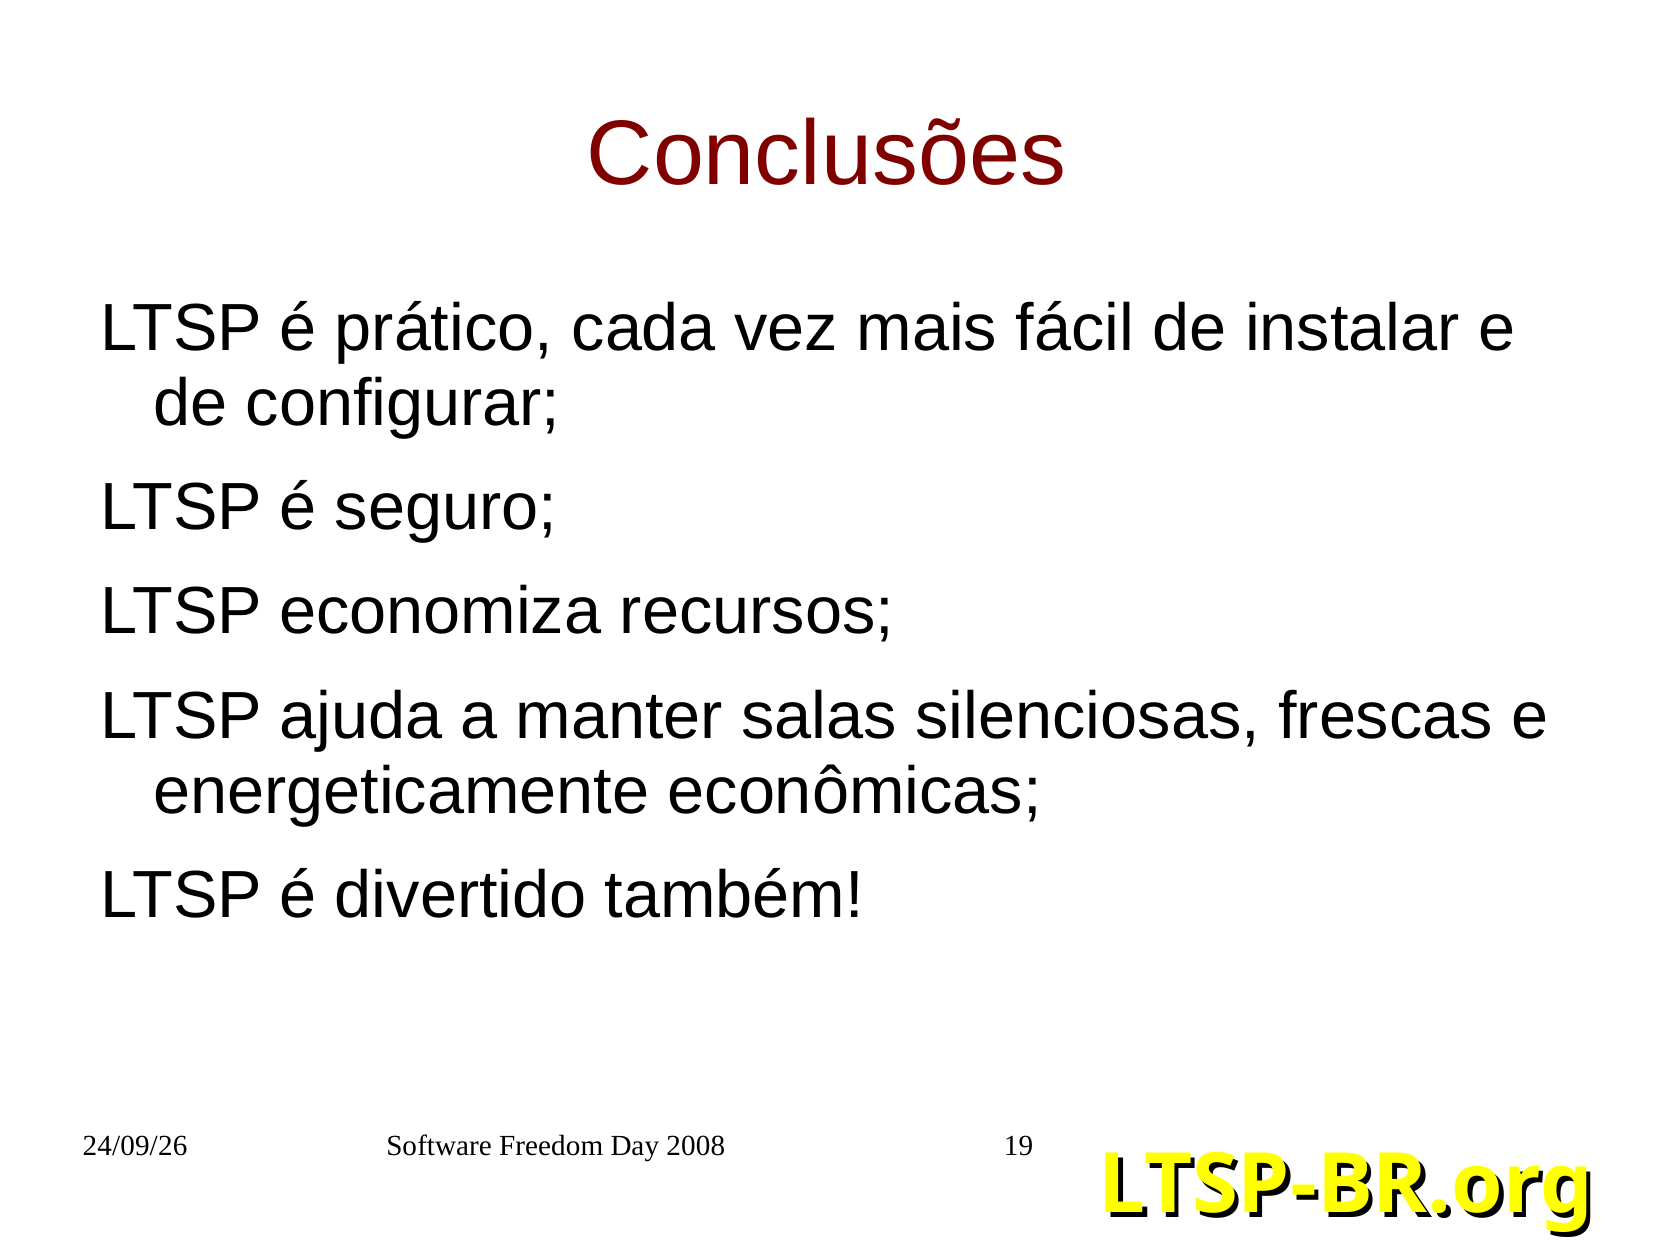

# Conclusões
LTSP é prático, cada vez mais fácil de instalar e de configurar;
LTSP é seguro;
LTSP economiza recursos;
LTSP ajuda a manter salas silenciosas, frescas e energeticamente econômicas;
LTSP é divertido também!
Software Freedom Day 2008
19